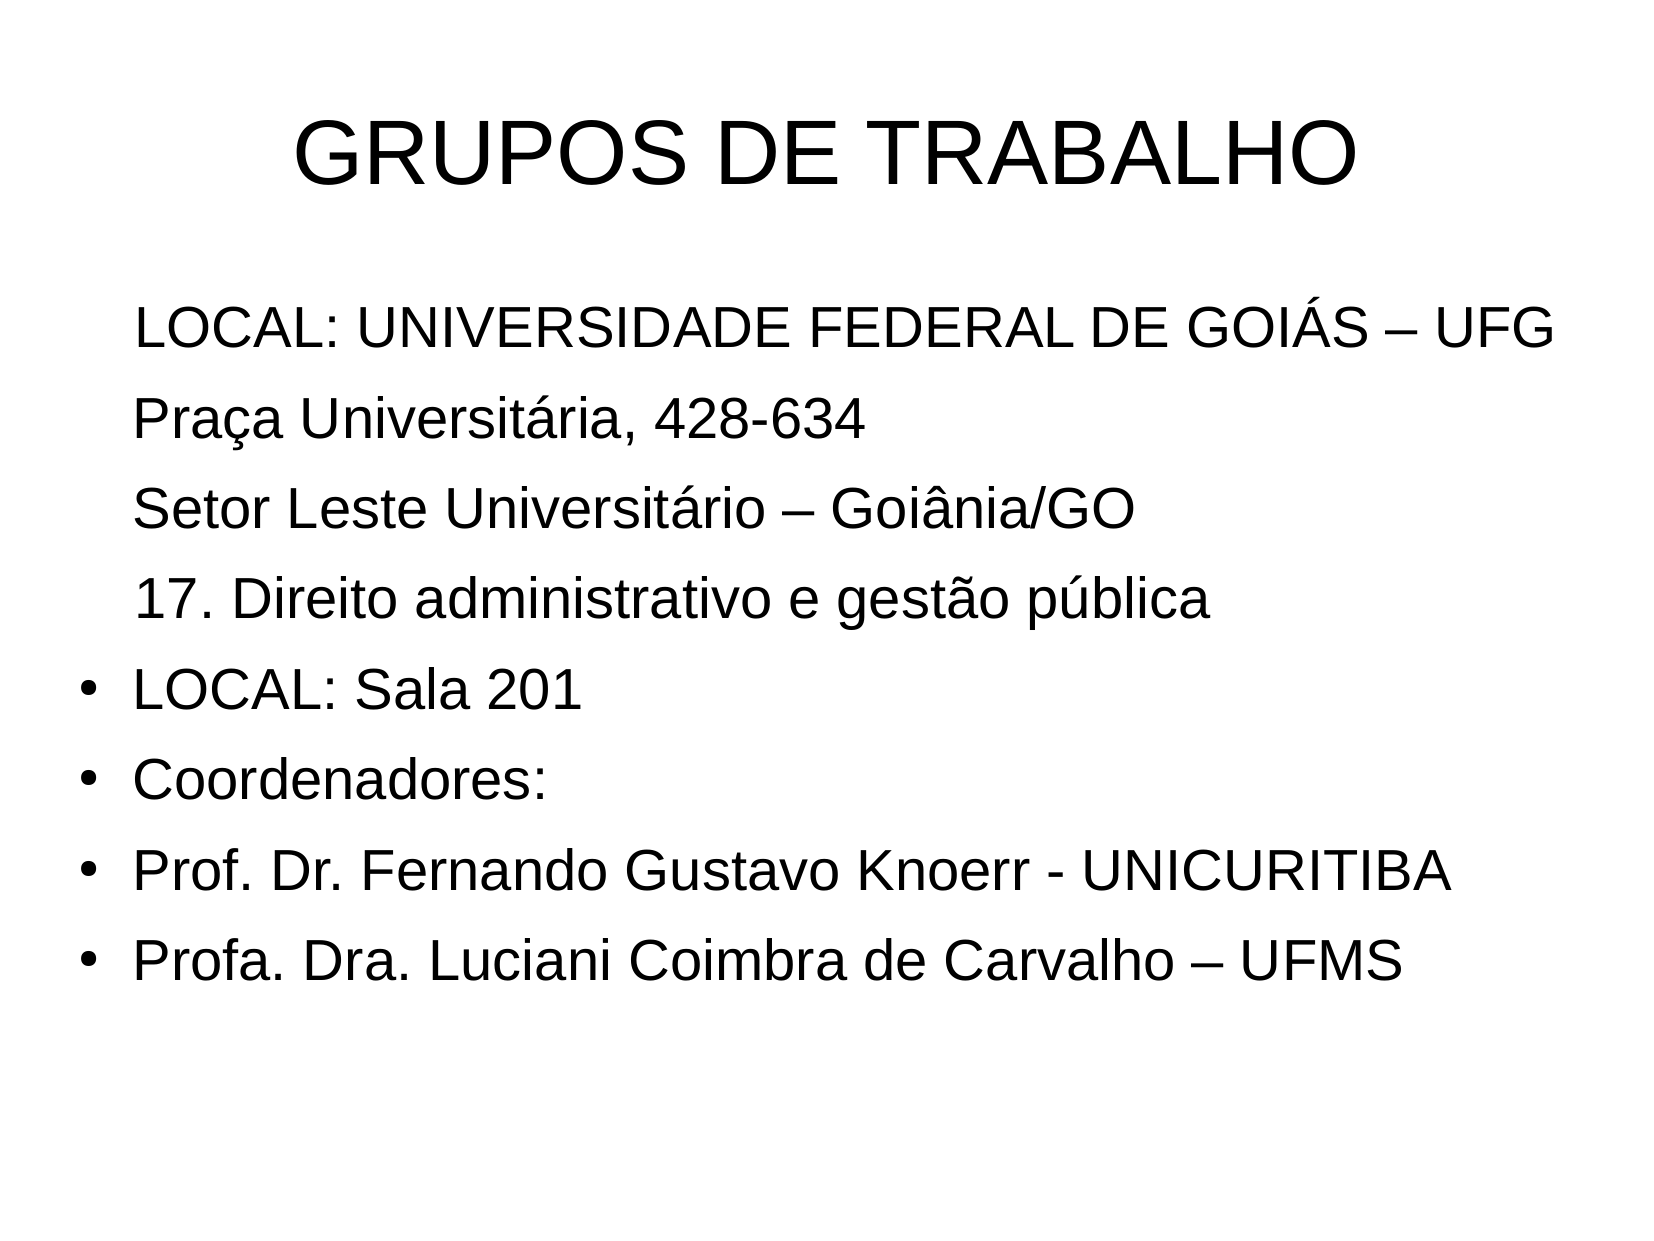

# GRUPOS DE TRABALHO
 LOCAL: UNIVERSIDADE FEDERAL DE GOIÁS – UFG
Praça Universitária, 428-634
Setor Leste Universitário – Goiânia/GO
 17. Direito administrativo e gestão pública
LOCAL: Sala 201
Coordenadores:
Prof. Dr. Fernando Gustavo Knoerr - UNICURITIBA
Profa. Dra. Luciani Coimbra de Carvalho – UFMS